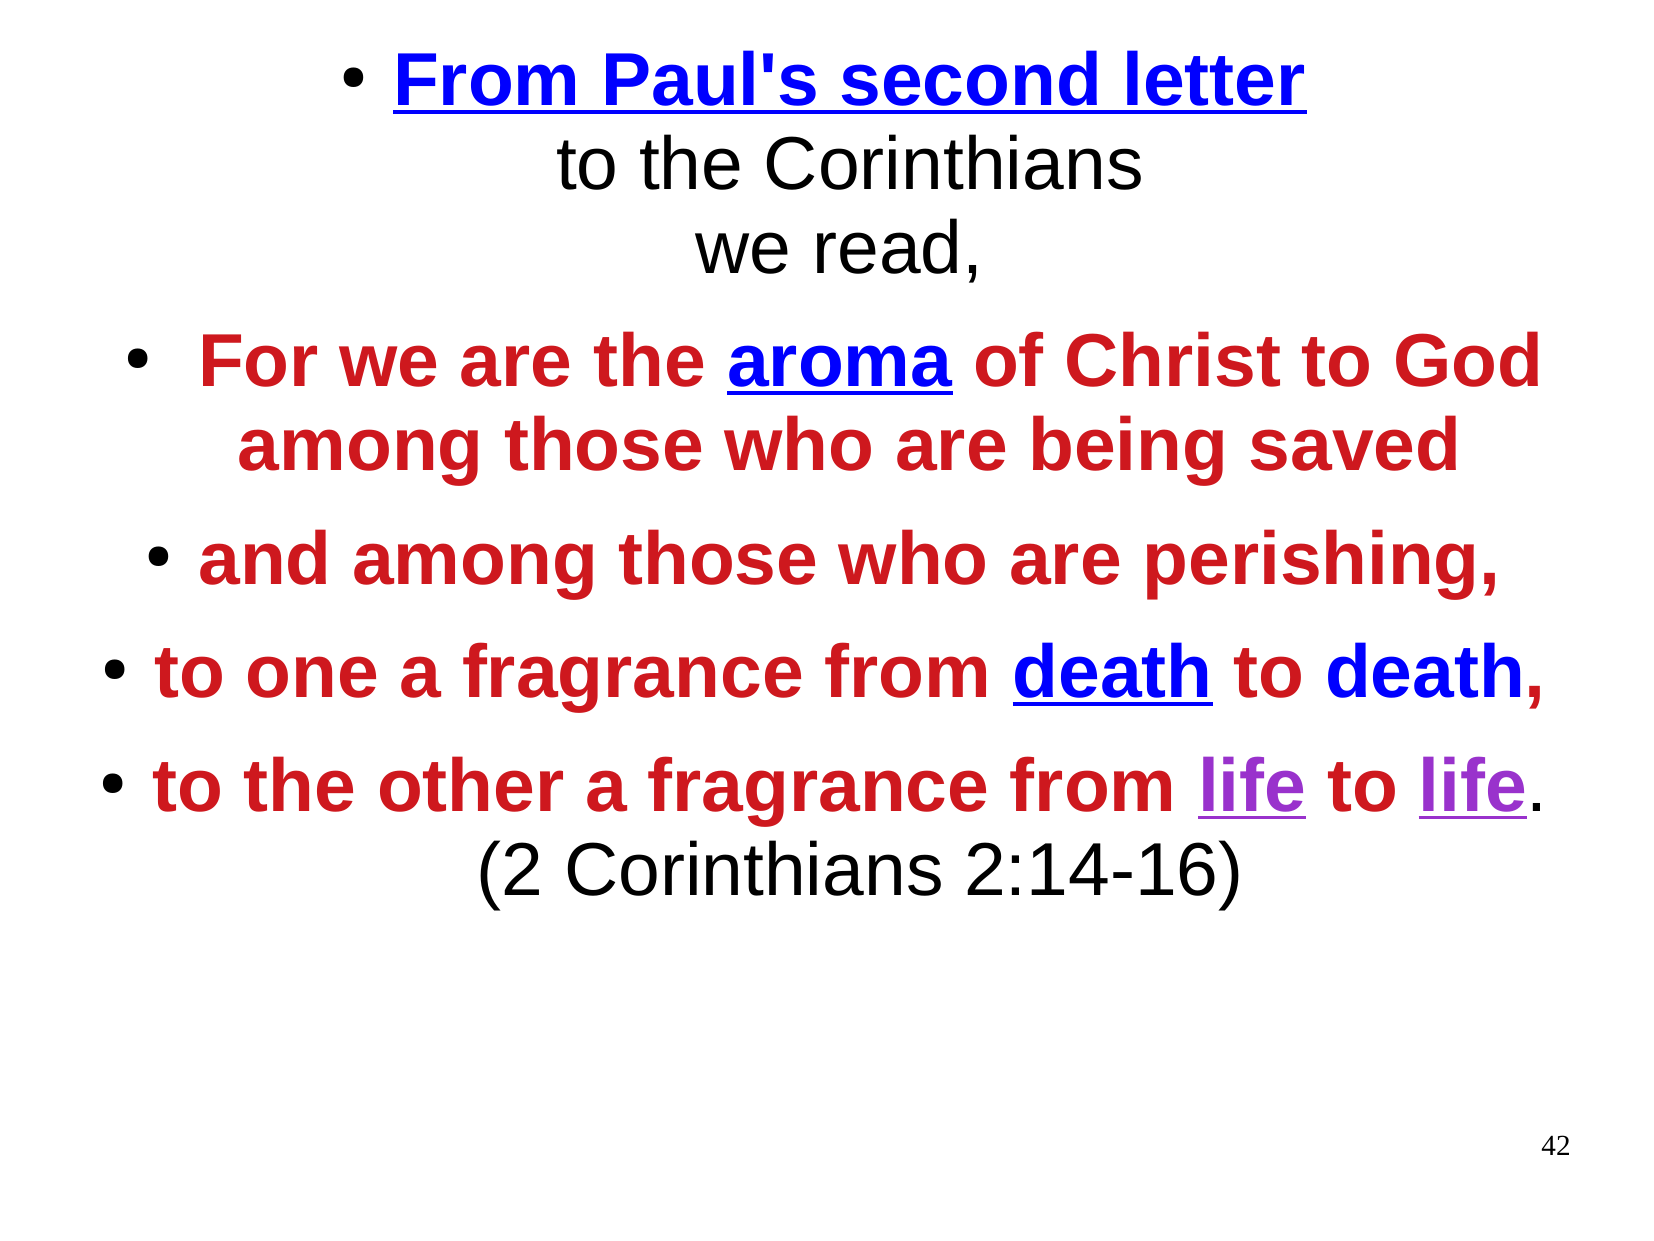

# From Paul's second letter to the Corinthians we read,
 For we are the aroma of Christ to God among those who are being saved
and among those who are perishing,
to one a fragrance from death to death,
to the other a fragrance from life to life.
(2 Corinthians 2:14-16)
42